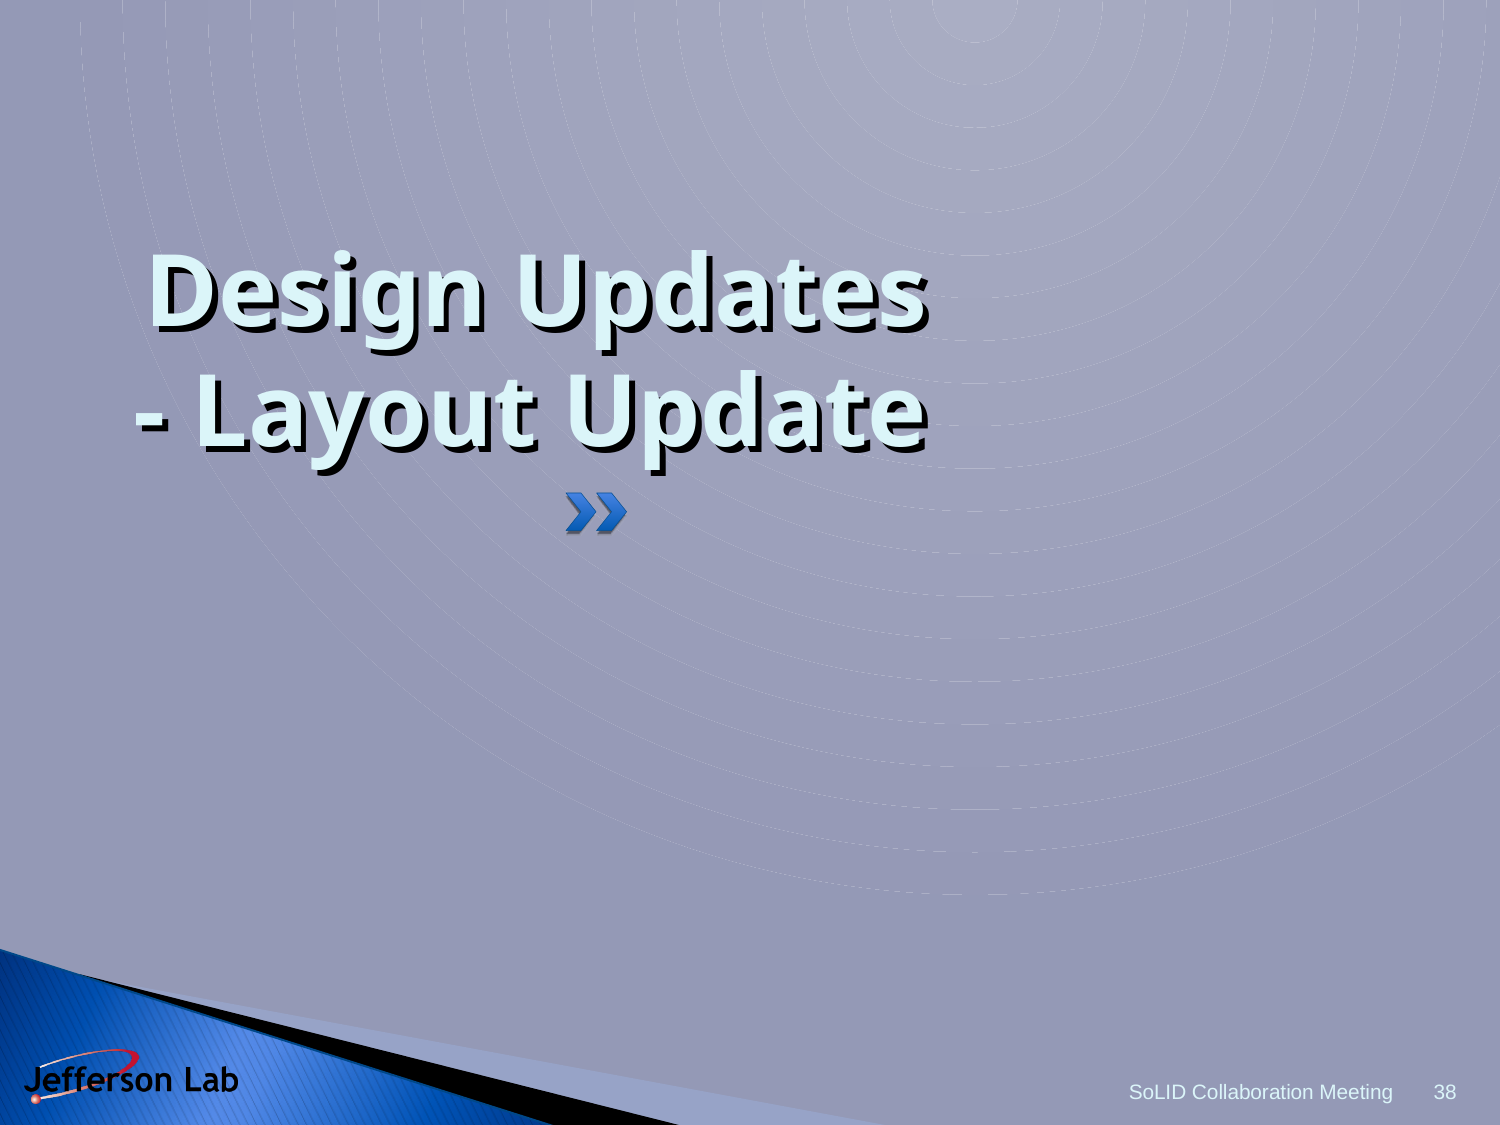

# Design Updates - Layout Update
SoLID Collaboration Meeting
38